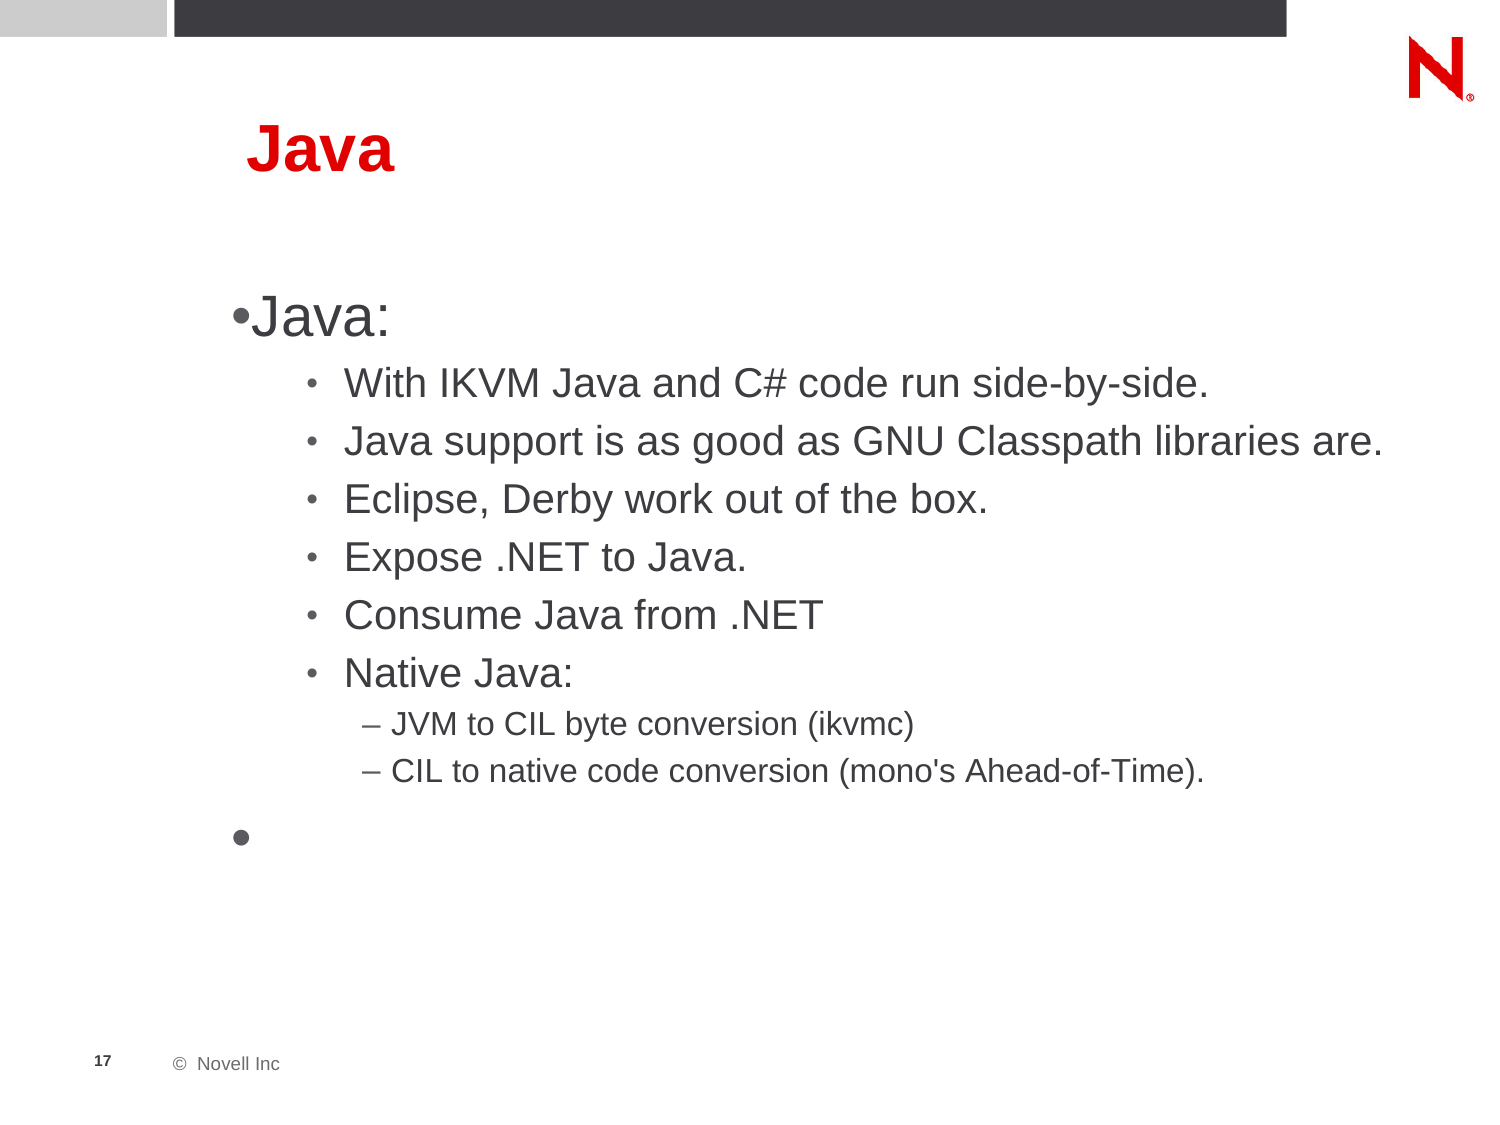

# Java
Java:
With IKVM Java and C# code run side-by-side.
Java support is as good as GNU Classpath libraries are.
Eclipse, Derby work out of the box.
Expose .NET to Java.
Consume Java from .NET
Native Java:
JVM to CIL byte conversion (ikvmc)
CIL to native code conversion (mono's Ahead-of-Time).